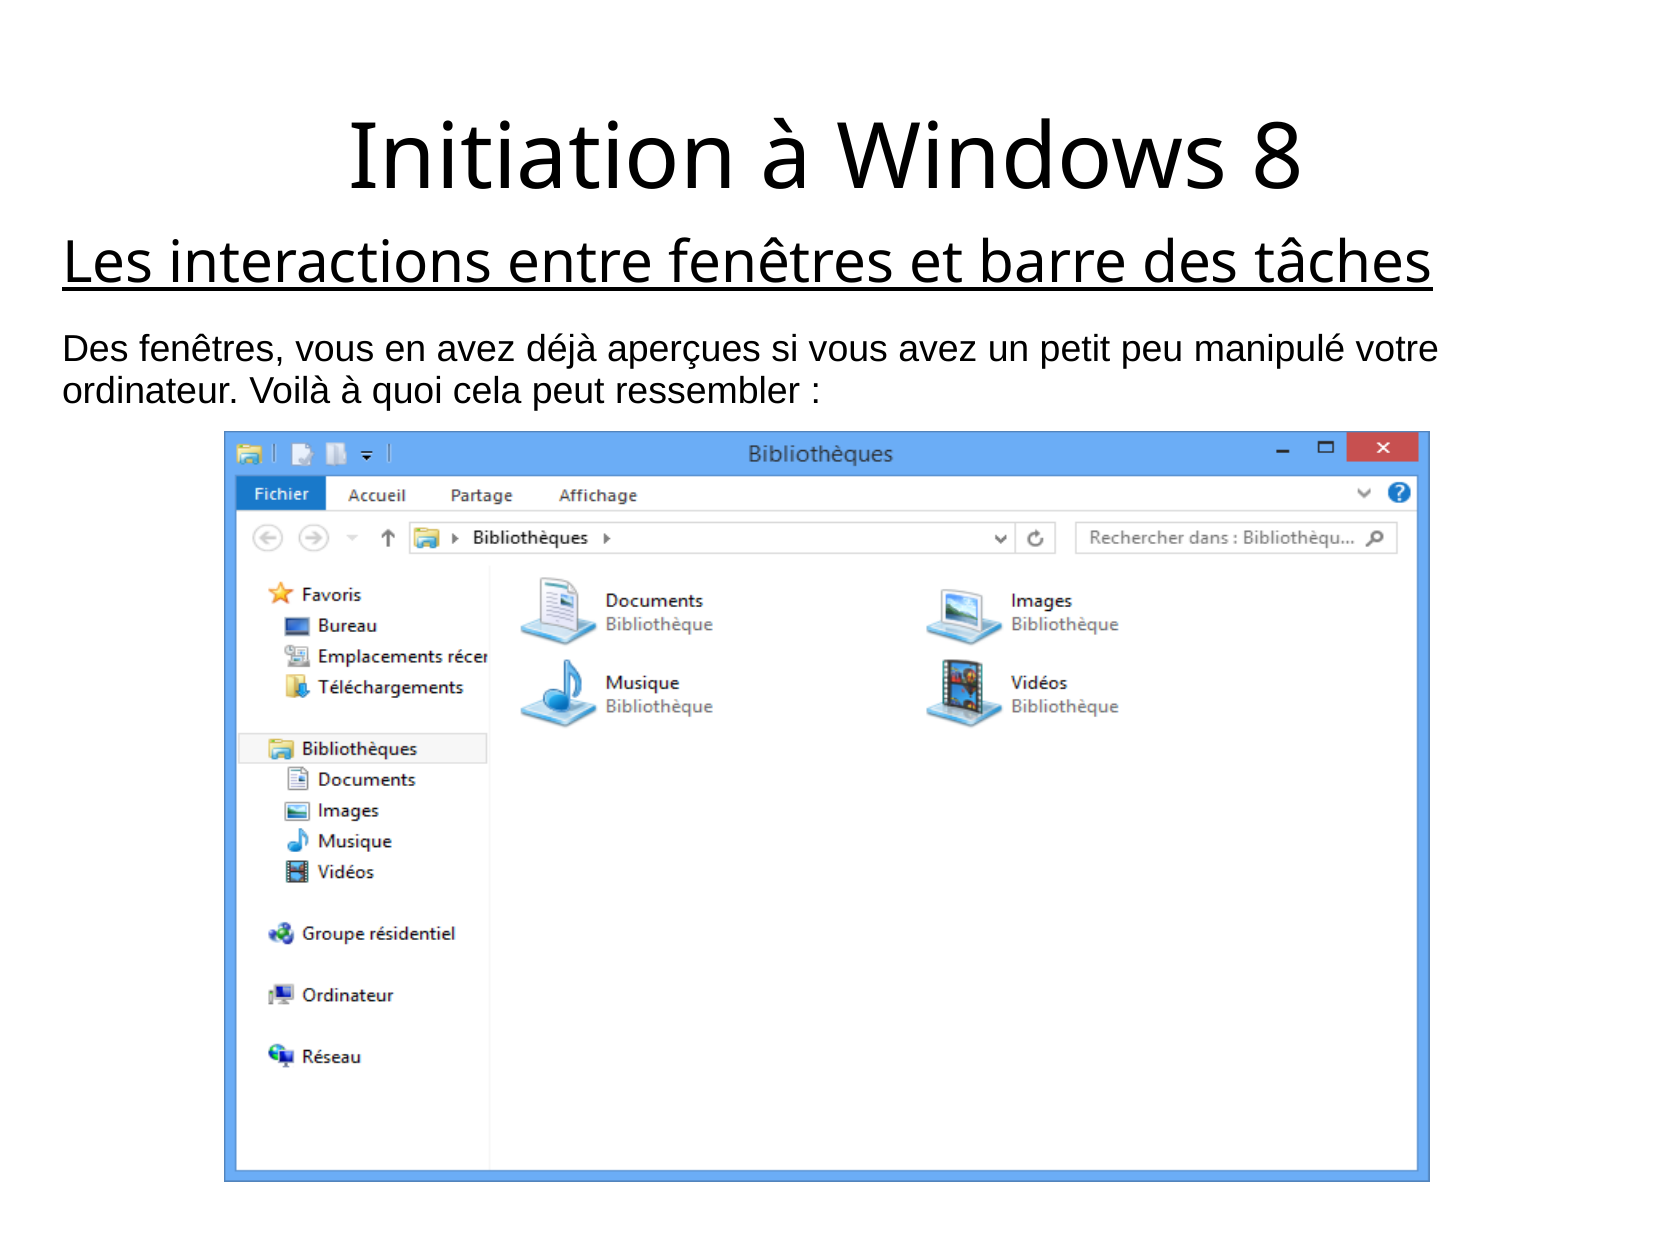

# Initiation à Windows 8
Les interactions entre fenêtres et barre des tâches
Des fenêtres, vous en avez déjà aperçues si vous avez un petit peu manipulé votre ordinateur. Voilà à quoi cela peut ressembler :